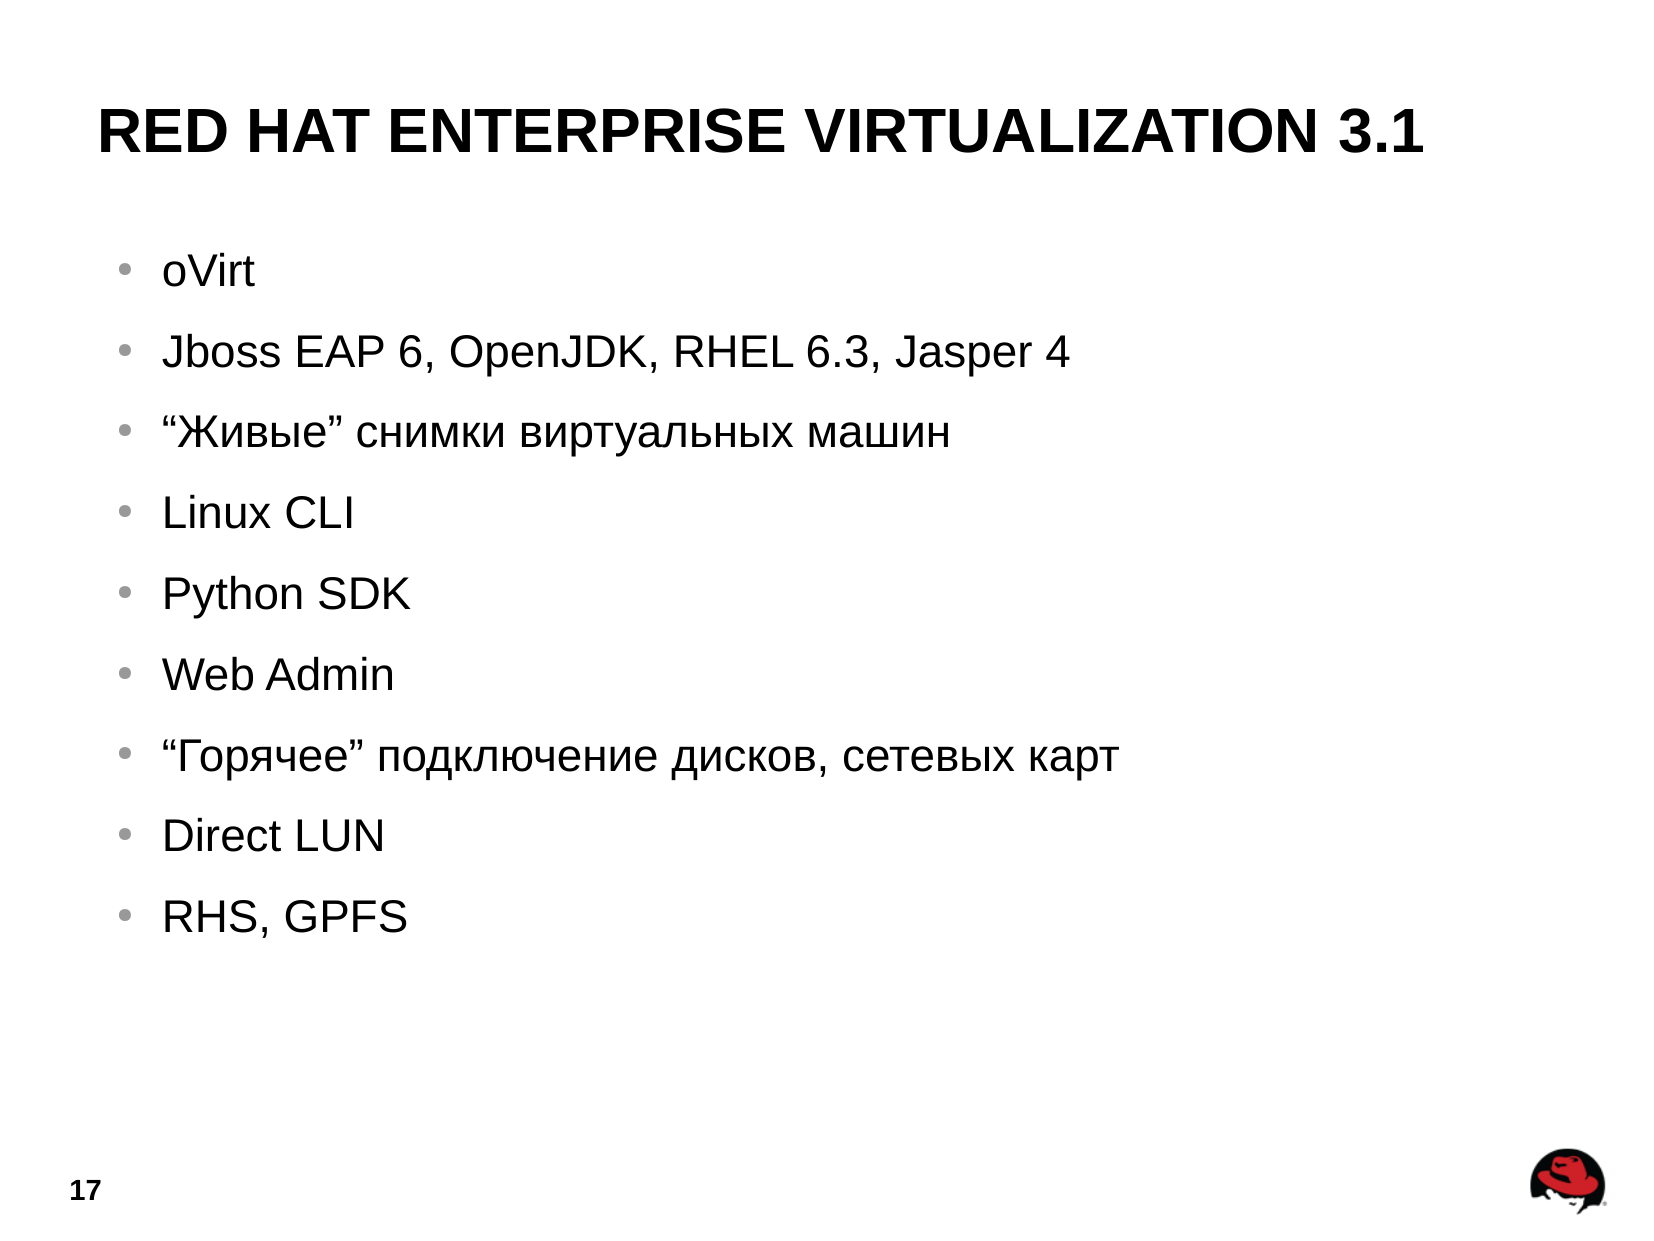

# RED HAT ENTERPRISE VIRTUALIZATION 3.1
oVirt
Jboss EAP 6, OpenJDK, RHEL 6.3, Jasper 4
“Живые” снимки виртуальных машин
Linux CLI
Python SDK
Web Admin
“Горячее” подключение дисков, сетевых карт
Direct LUN
RHS, GPFS